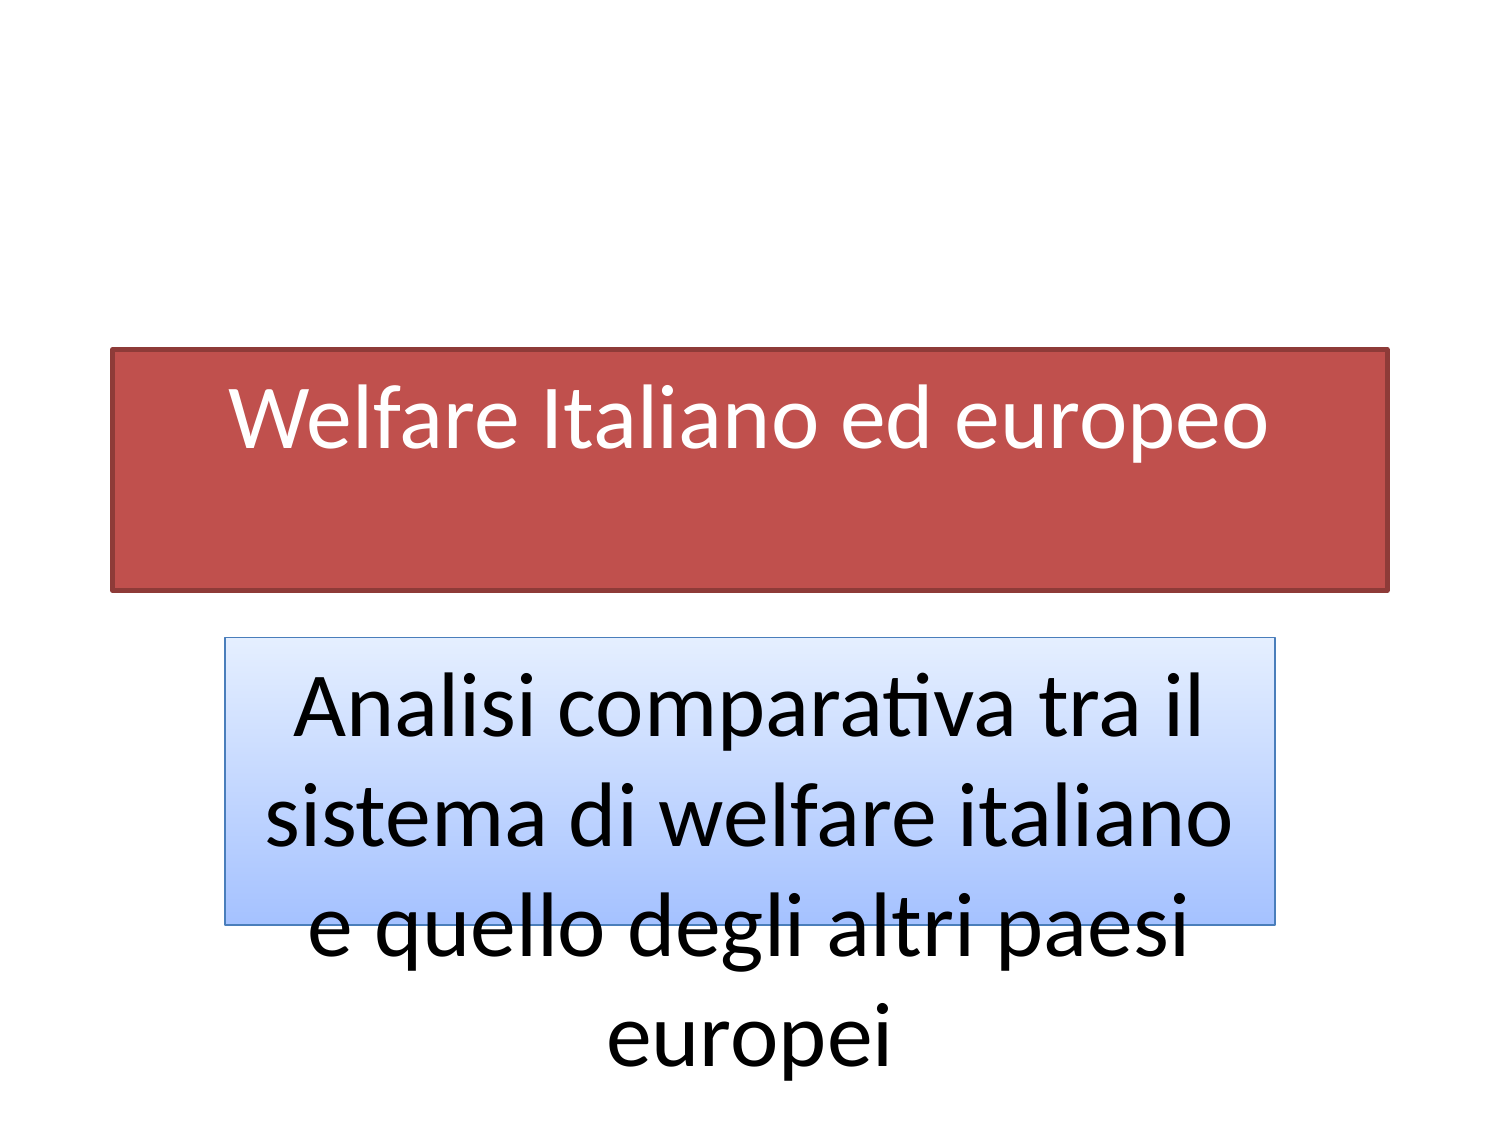

# Welfare Italiano ed europeo
Analisi comparativa tra il sistema di welfare italiano e quello degli altri paesi europei